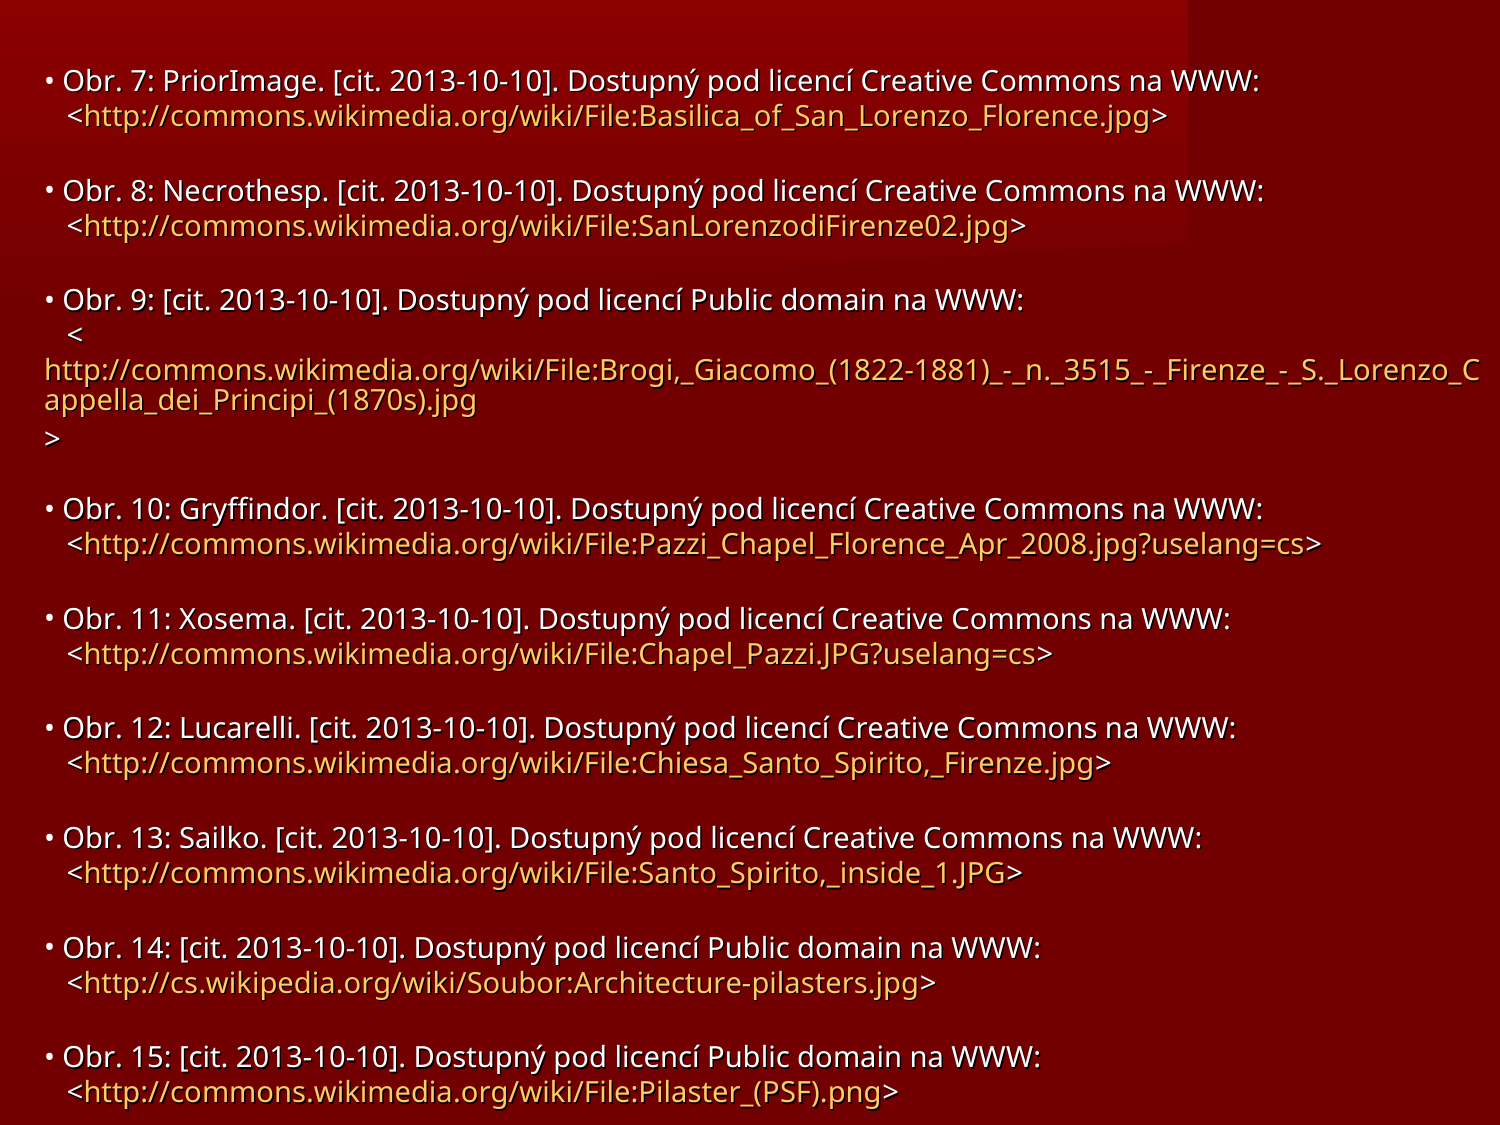

Obr. 7: PriorImage. [cit. 2013-10-10]. Dostupný pod licencí Creative Commons na WWW:
 <http://commons.wikimedia.org/wiki/File:Basilica_of_San_Lorenzo_Florence.jpg>
 Obr. 8: Necrothesp. [cit. 2013-10-10]. Dostupný pod licencí Creative Commons na WWW:
 <http://commons.wikimedia.org/wiki/File:SanLorenzodiFirenze02.jpg>
 Obr. 9: [cit. 2013-10-10]. Dostupný pod licencí Public domain na WWW:
 <http://commons.wikimedia.org/wiki/File:Brogi,_Giacomo_(1822-1881)_-_n._3515_-_Firenze_-_S._Lorenzo_Cappella_dei_Principi_(1870s).jpg>
 Obr. 10: Gryffindor. [cit. 2013-10-10]. Dostupný pod licencí Creative Commons na WWW:
 <http://commons.wikimedia.org/wiki/File:Pazzi_Chapel_Florence_Apr_2008.jpg?uselang=cs>
 Obr. 11: Xosema. [cit. 2013-10-10]. Dostupný pod licencí Creative Commons na WWW:
 <http://commons.wikimedia.org/wiki/File:Chapel_Pazzi.JPG?uselang=cs>
 Obr. 12: Lucarelli. [cit. 2013-10-10]. Dostupný pod licencí Creative Commons na WWW:
 <http://commons.wikimedia.org/wiki/File:Chiesa_Santo_Spirito,_Firenze.jpg>
 Obr. 13: Sailko. [cit. 2013-10-10]. Dostupný pod licencí Creative Commons na WWW:
 <http://commons.wikimedia.org/wiki/File:Santo_Spirito,_inside_1.JPG>
 Obr. 14: [cit. 2013-10-10]. Dostupný pod licencí Public domain na WWW:
 <http://cs.wikipedia.org/wiki/Soubor:Architecture-pilasters.jpg>
 Obr. 15: [cit. 2013-10-10]. Dostupný pod licencí Public domain na WWW:
 <http://commons.wikimedia.org/wiki/File:Pilaster_(PSF).png>